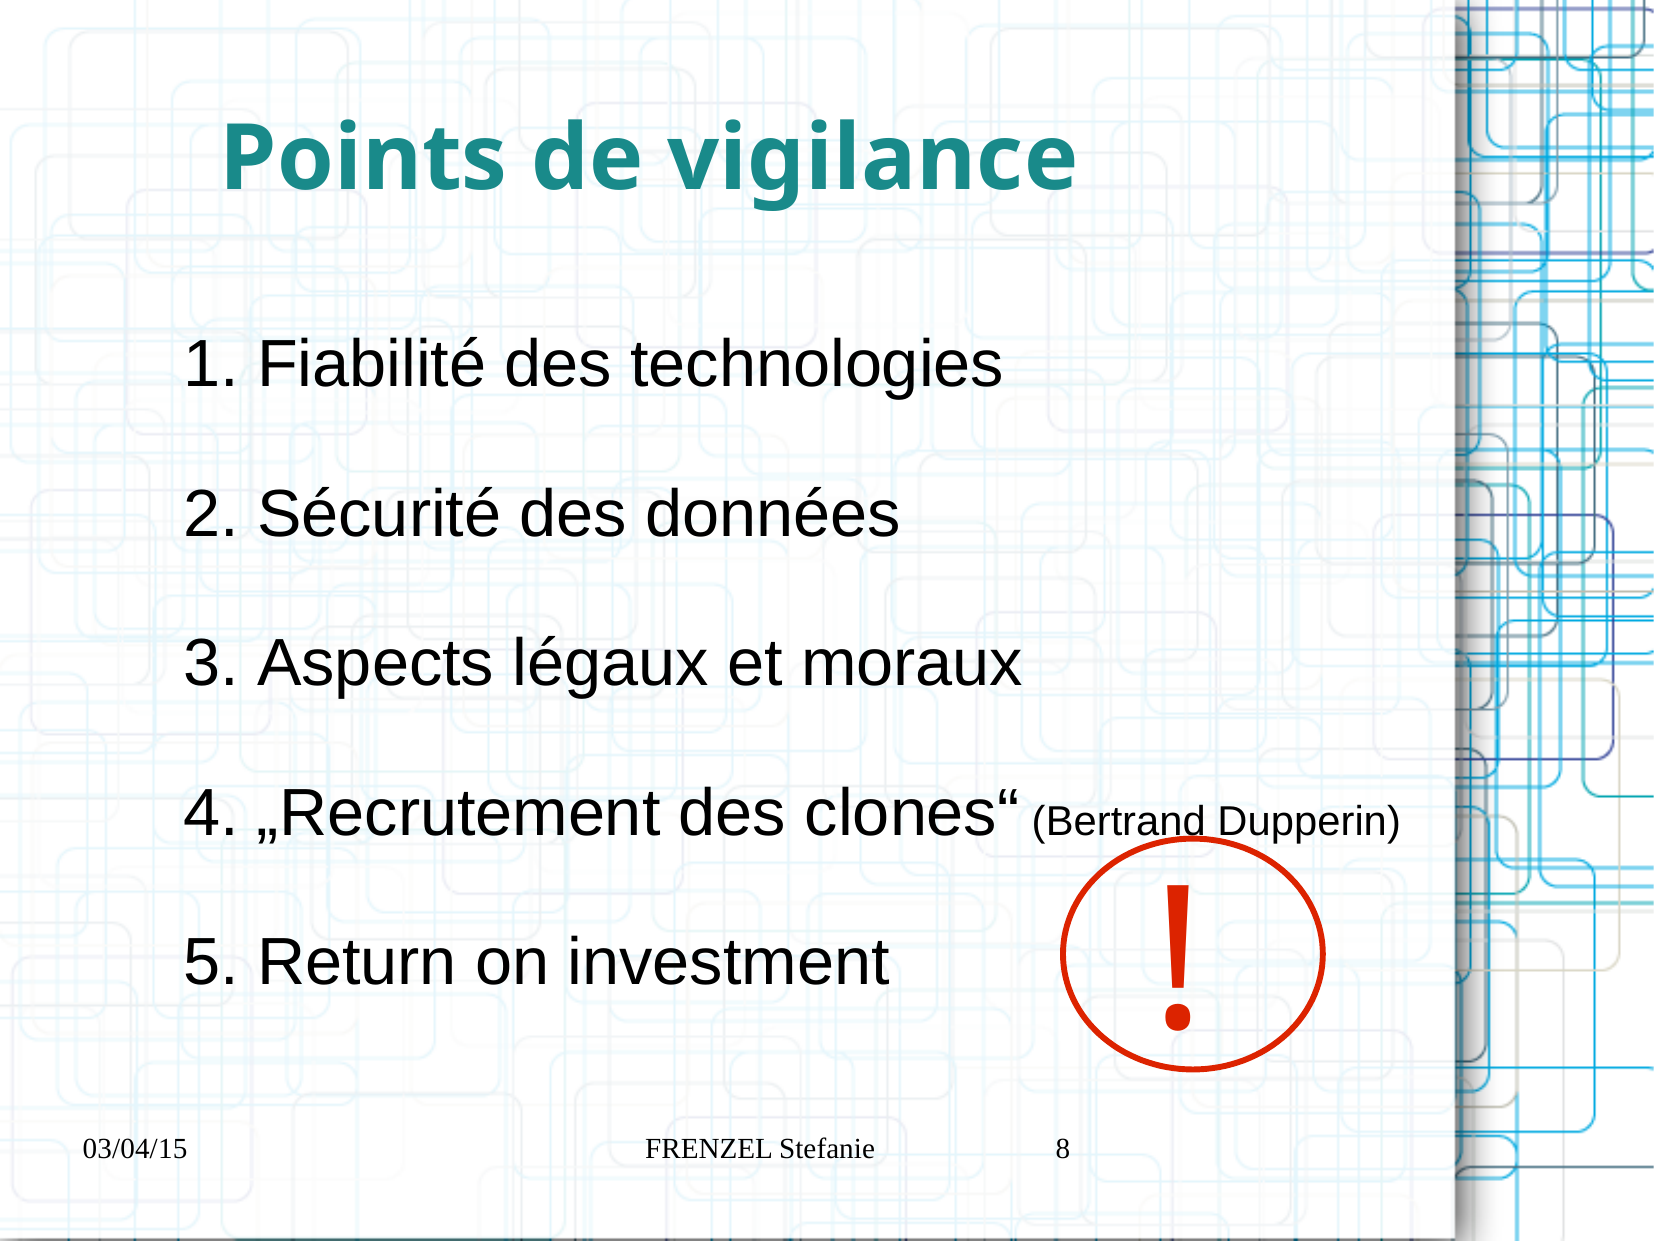

# Points de vigilance
 Fiabilité des technologies
 Sécurité des données
 Aspects légaux et moraux
 „Recrutement des clones“ (Bertrand Dupperin)
 Return on investment
!
03/04/15
 FRENZEL Stefanie